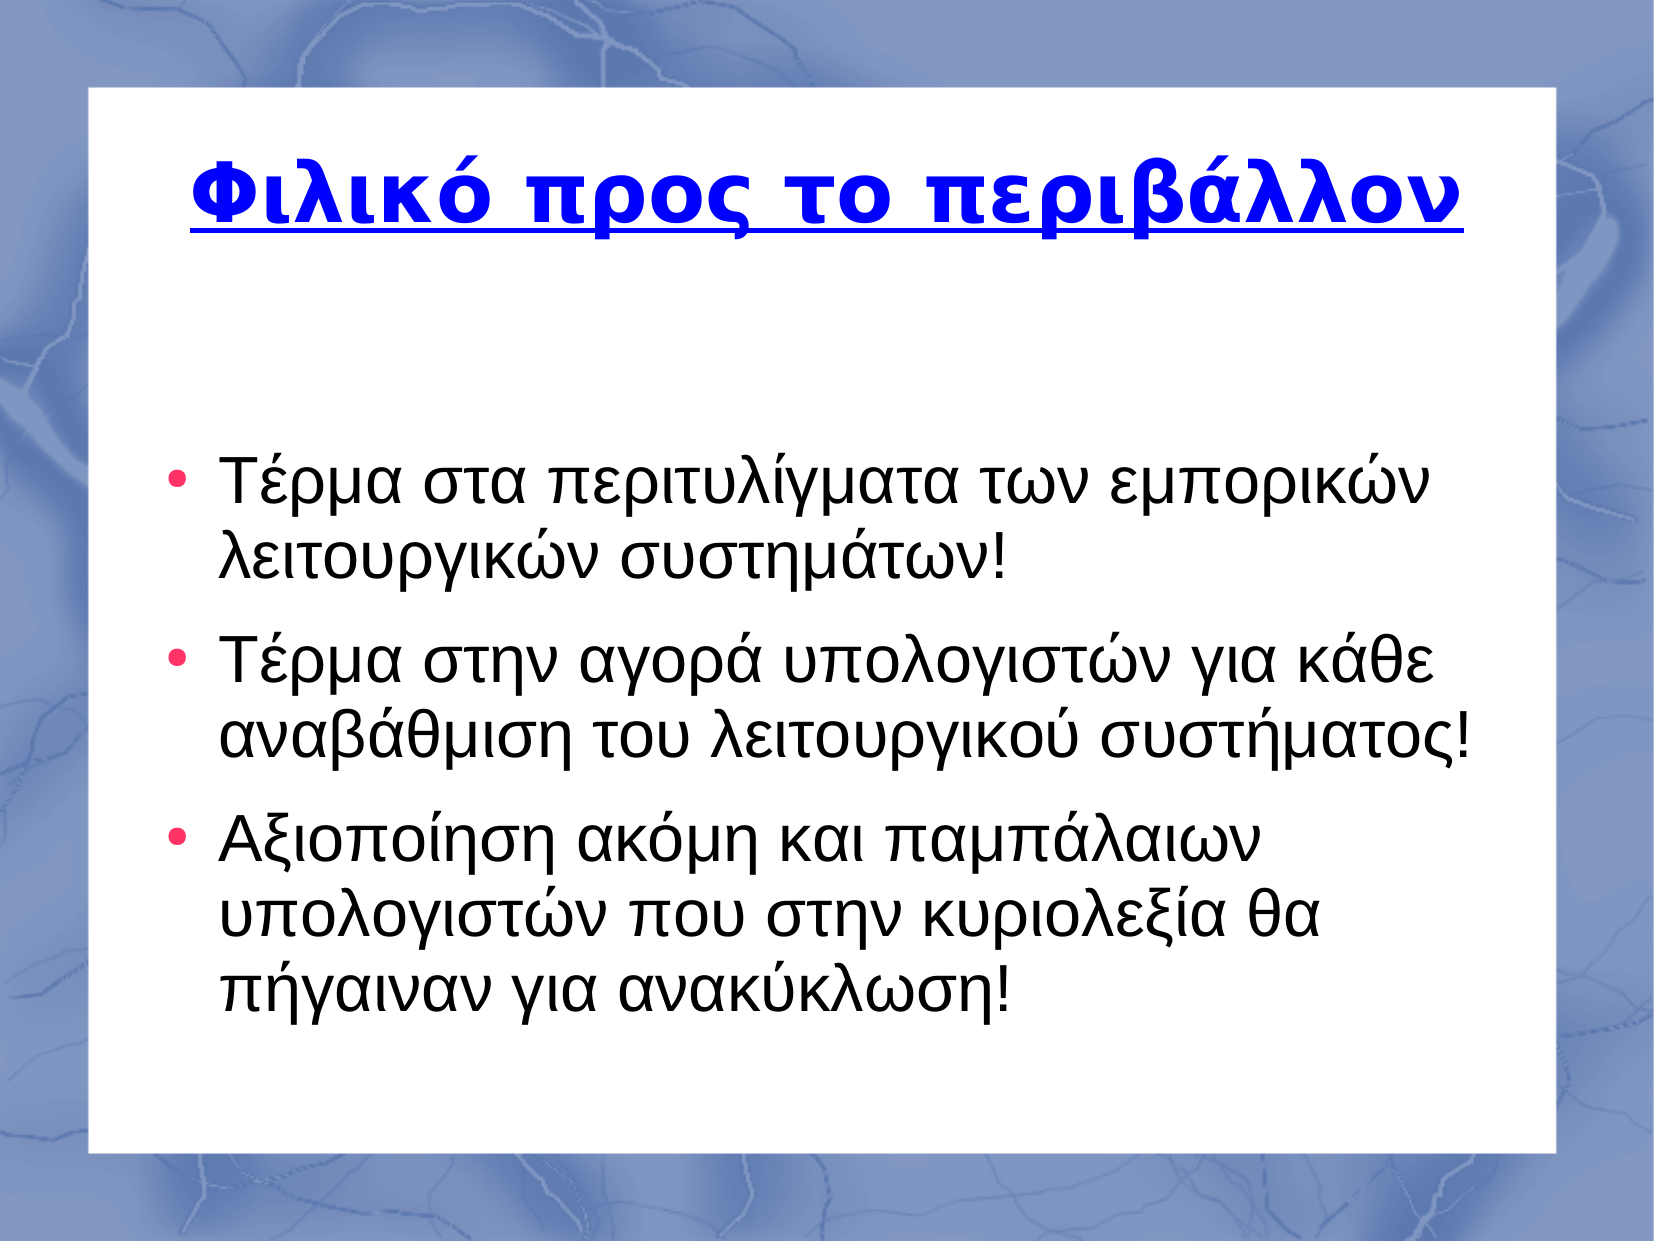

# Φιλικό προς το περιβάλλον
Τέρμα στα περιτυλίγματα των εμπορικών λειτουργικών συστημάτων!
Τέρμα στην αγορά υπολογιστών για κάθε αναβάθμιση του λειτουργικού συστήματος!
Aξιοποίηση ακόμη και παμπάλαιων υπολογιστών που στην κυριολεξία θα πήγαιναν για ανακύκλωση!